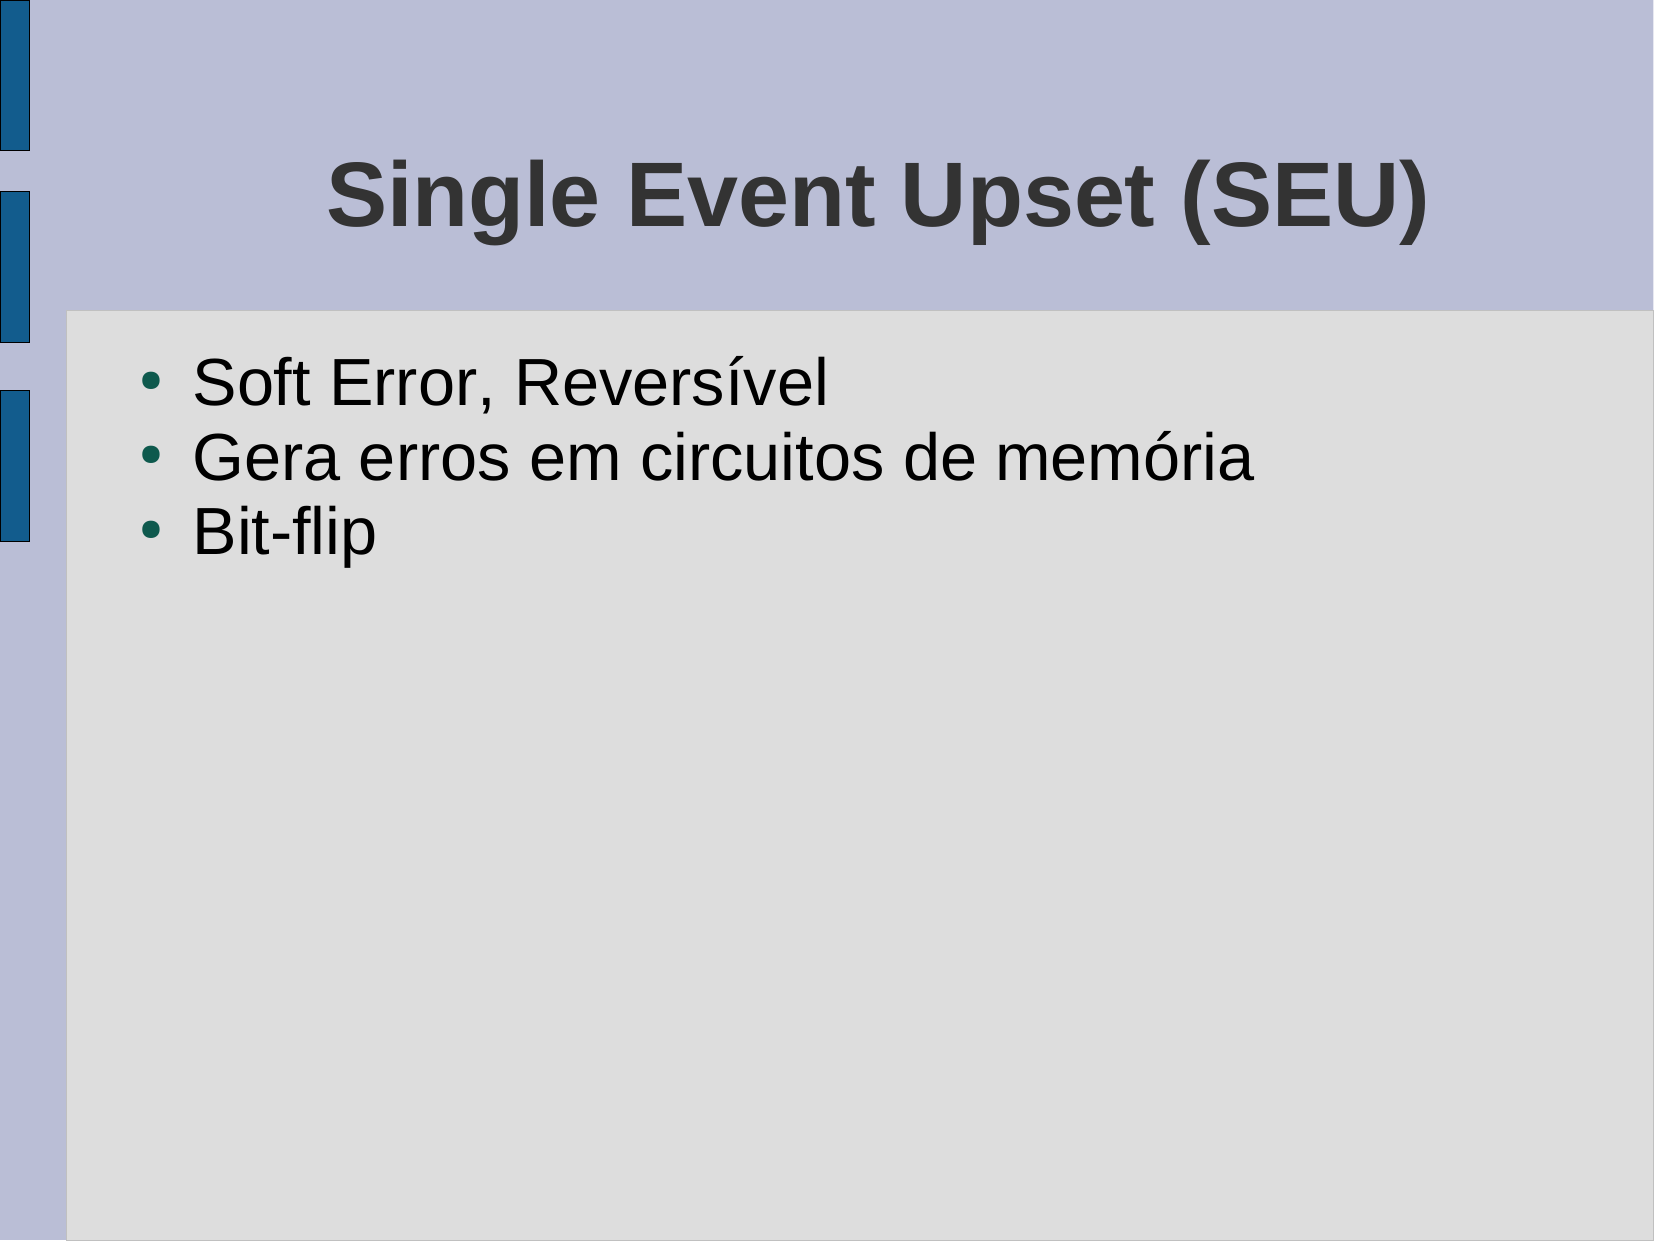

# Single Event Upset (SEU)
Soft Error, Reversível
Gera erros em circuitos de memória
Bit-flip